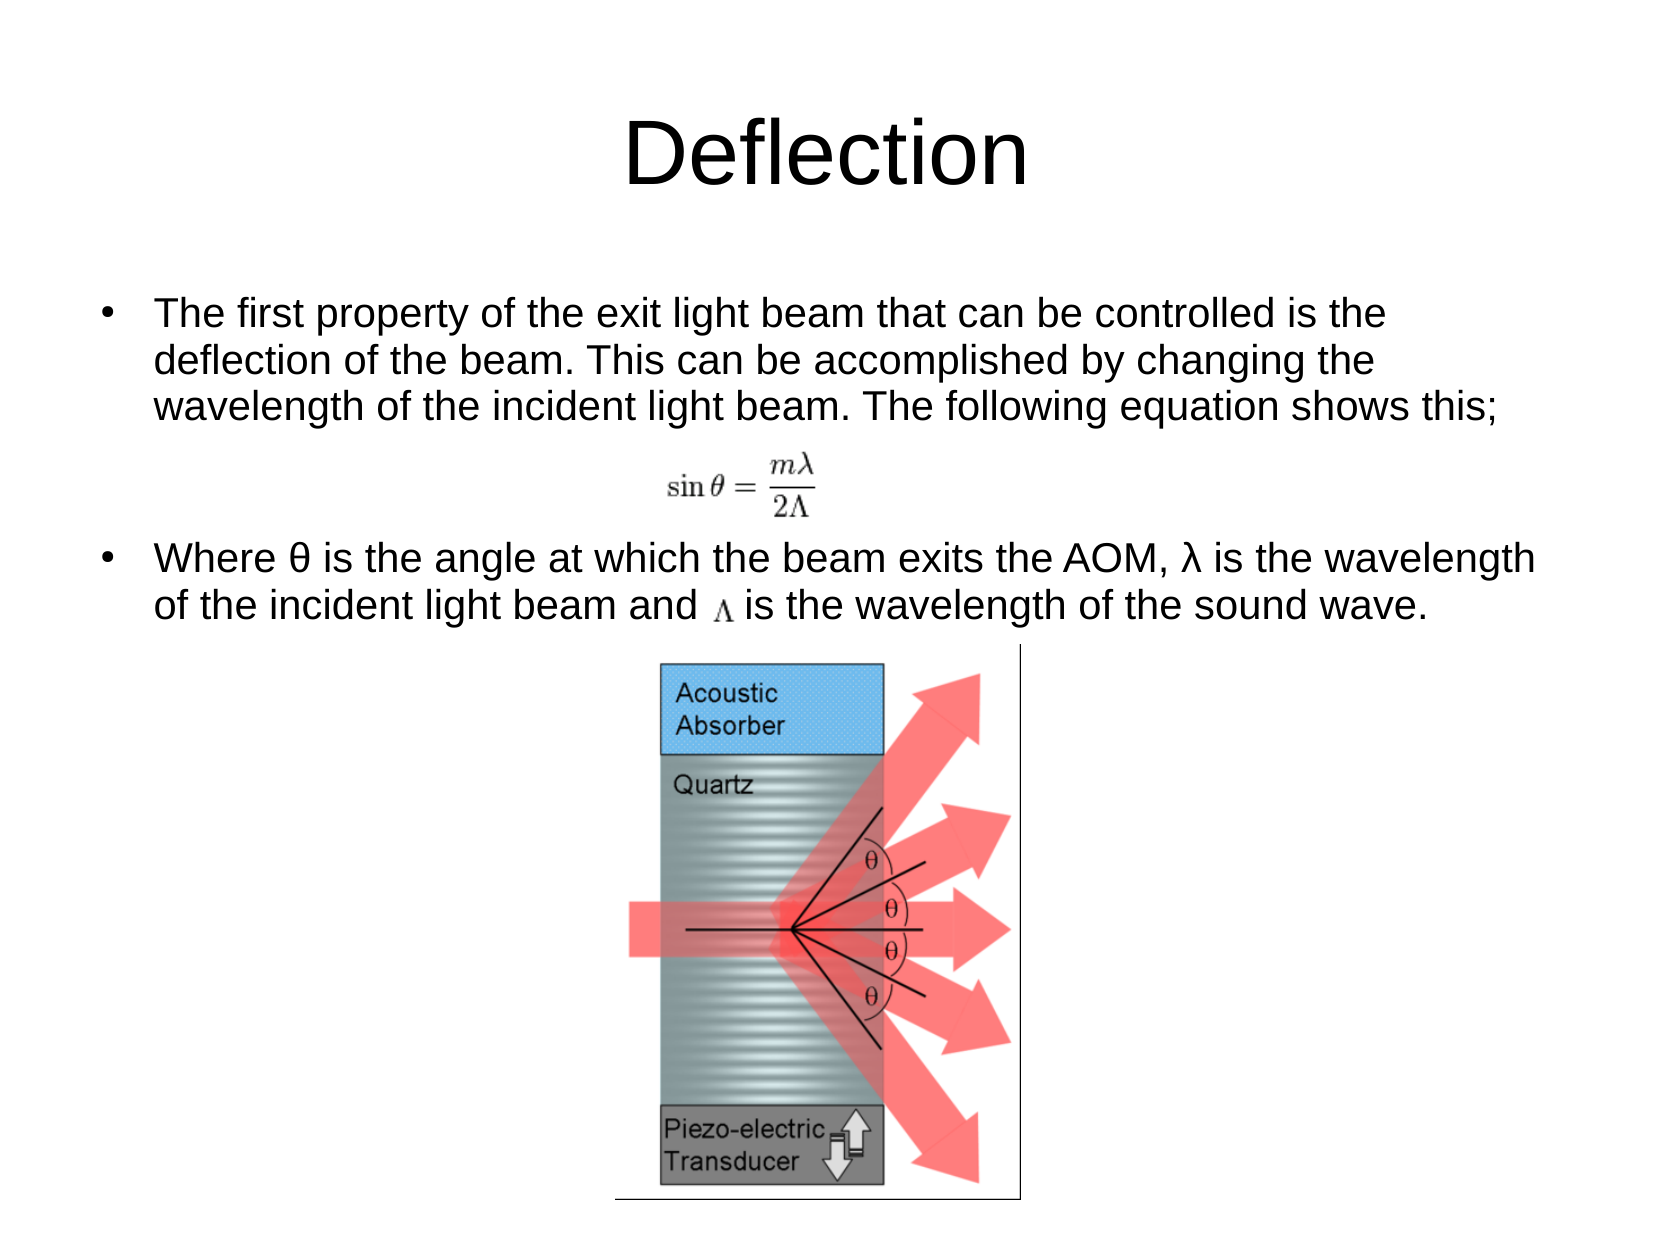

# Deflection
The first property of the exit light beam that can be controlled is the deflection of the beam. This can be accomplished by changing the wavelength of the incident light beam. The following equation shows this;
Where θ is the angle at which the beam exits the AOM, λ is the wavelength of the incident light beam and is the wavelength of the sound wave.